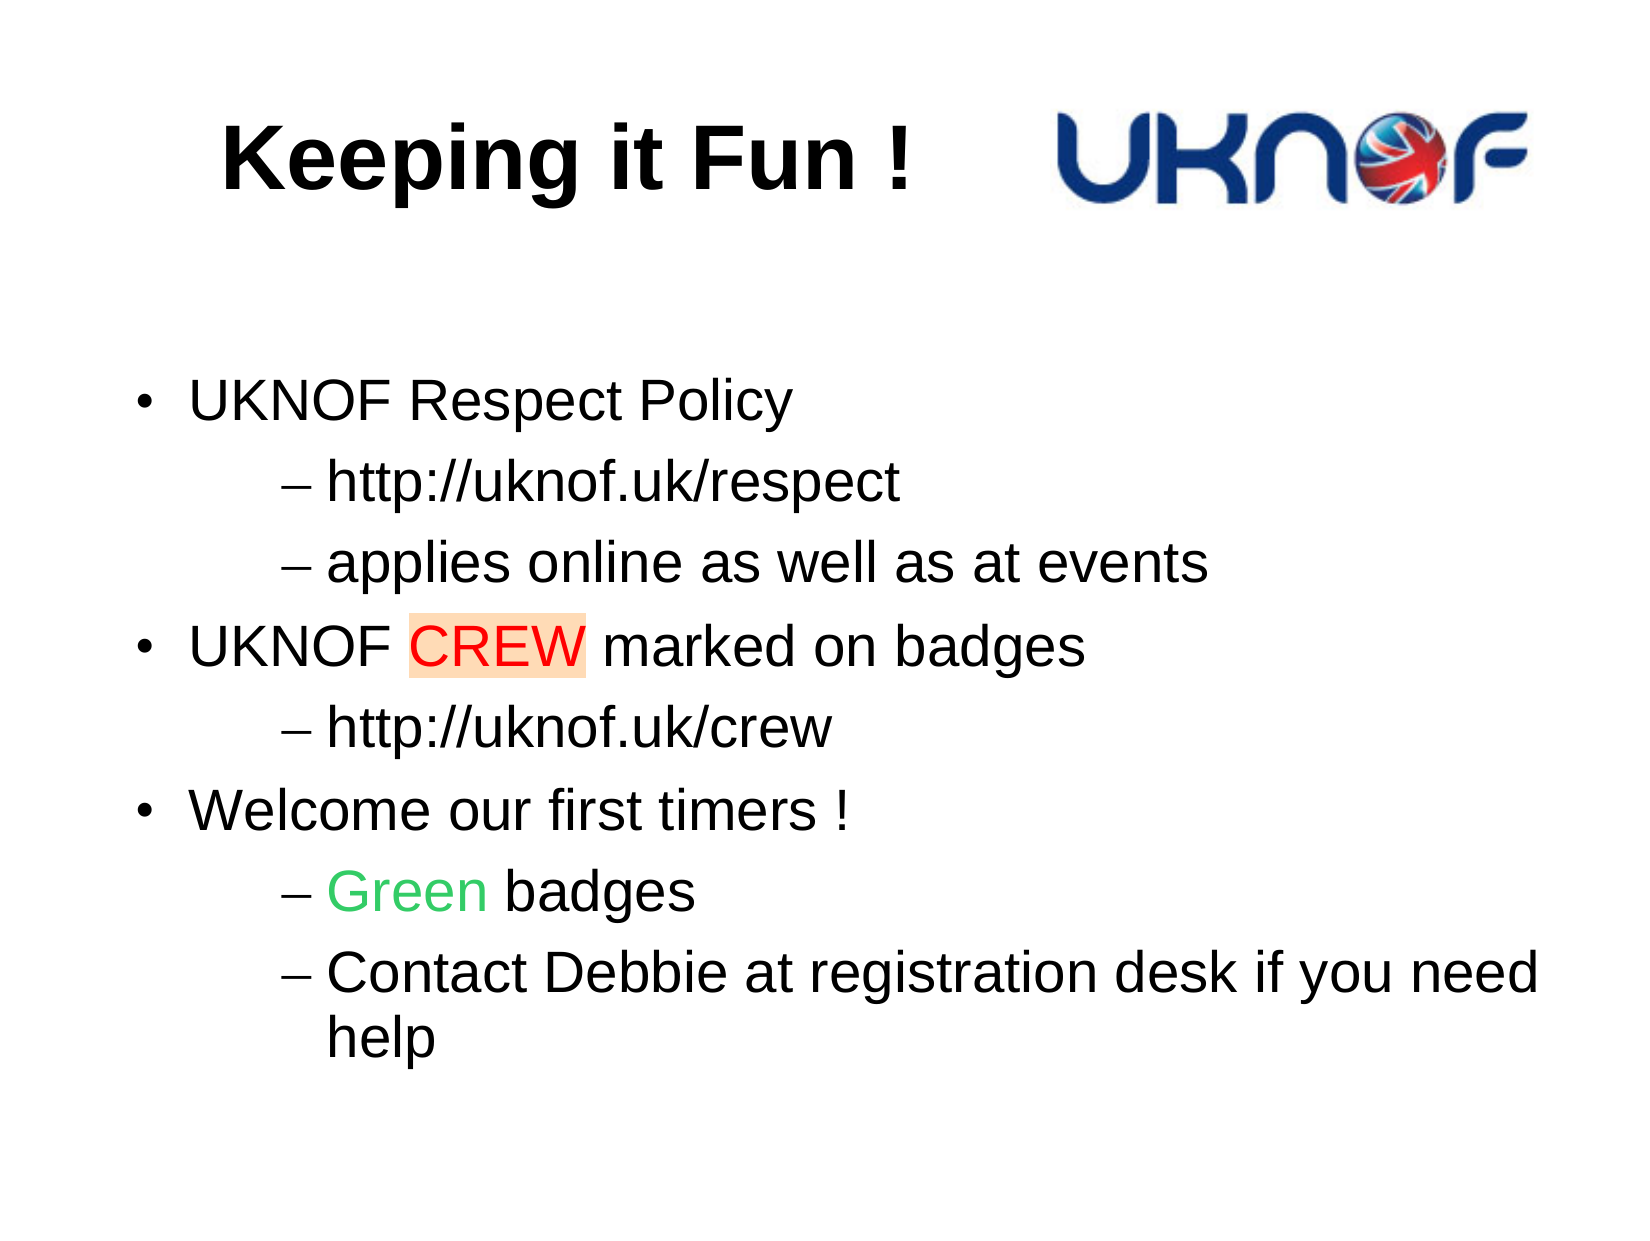

# Keeping it Fun !
UKNOF Respect Policy
http://uknof.uk/respect
applies online as well as at events
UKNOF CREW marked on badges
http://uknof.uk/crew
Welcome our first timers !
Green badges
Contact Debbie at registration desk if you need help